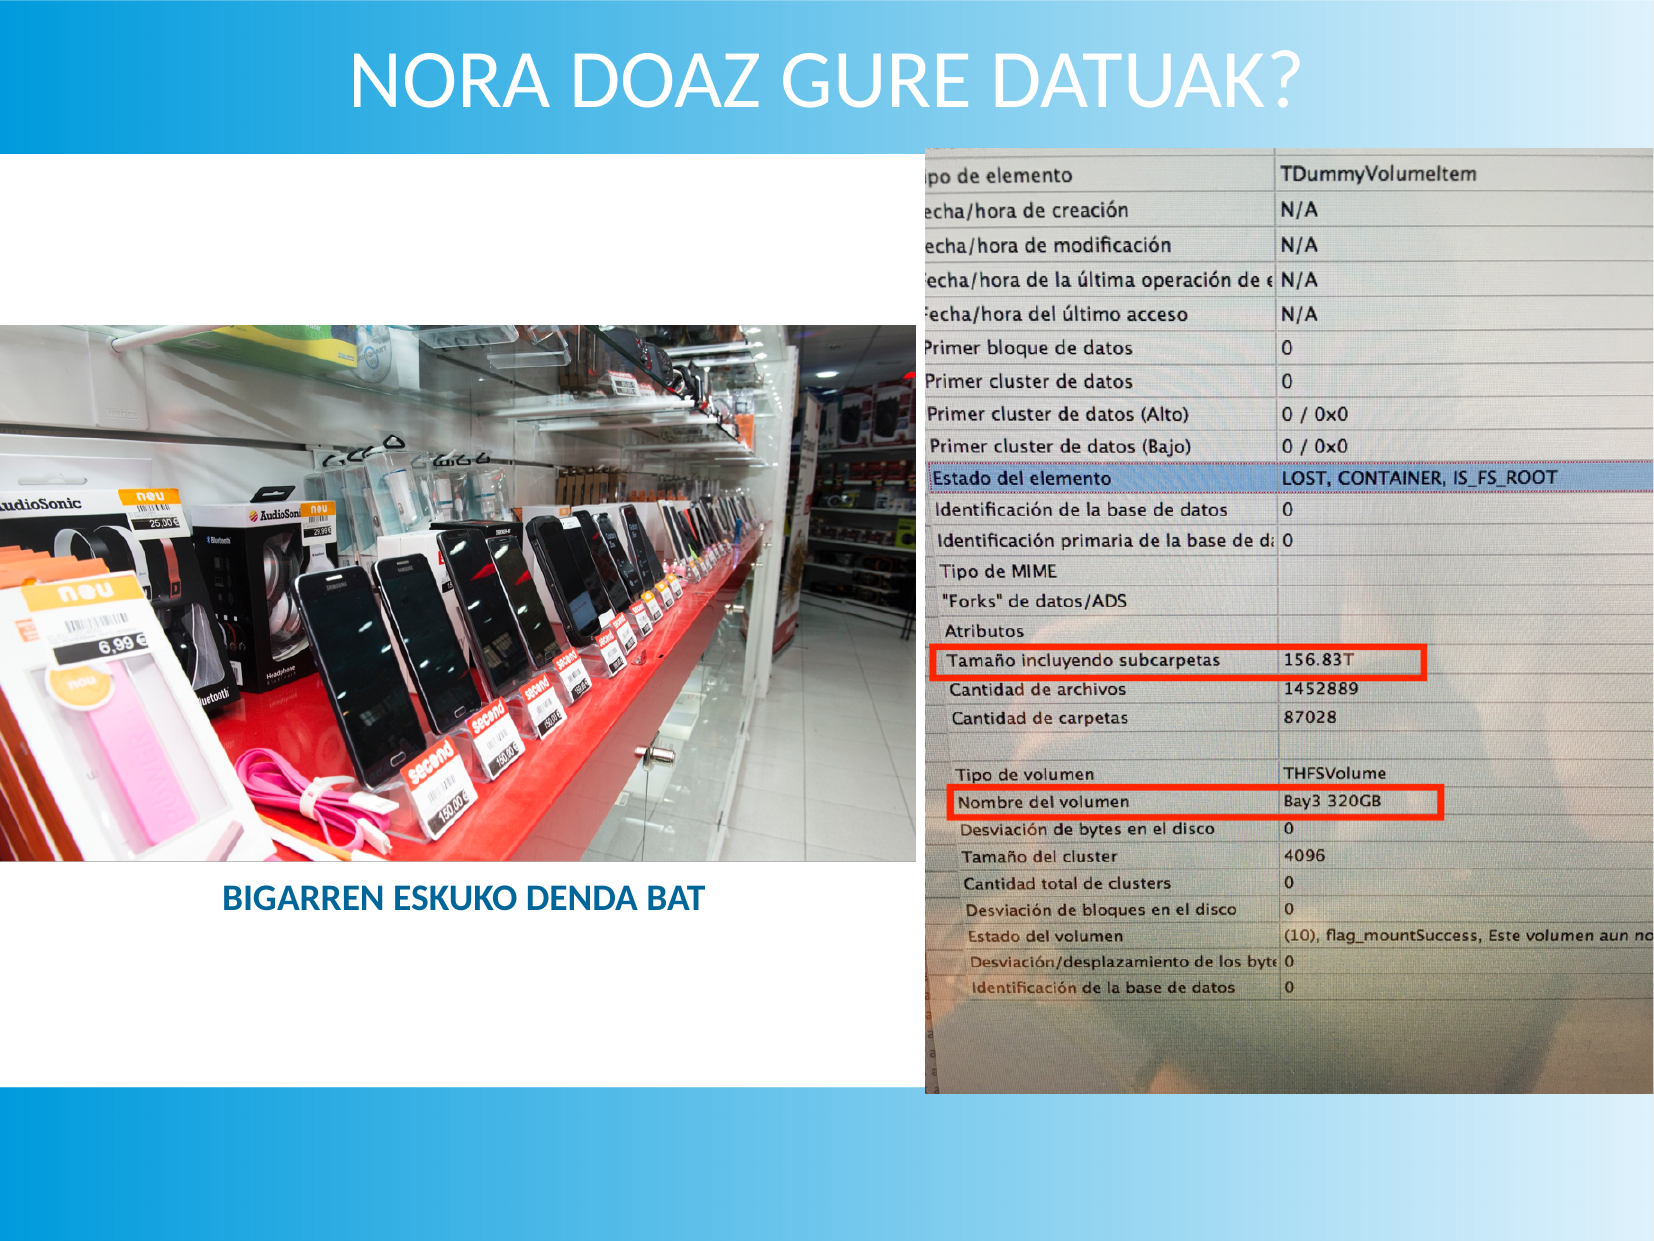

# NORA DOAZ GURE DATUAK?
BIGARREN ESKUKO DENDA BAT